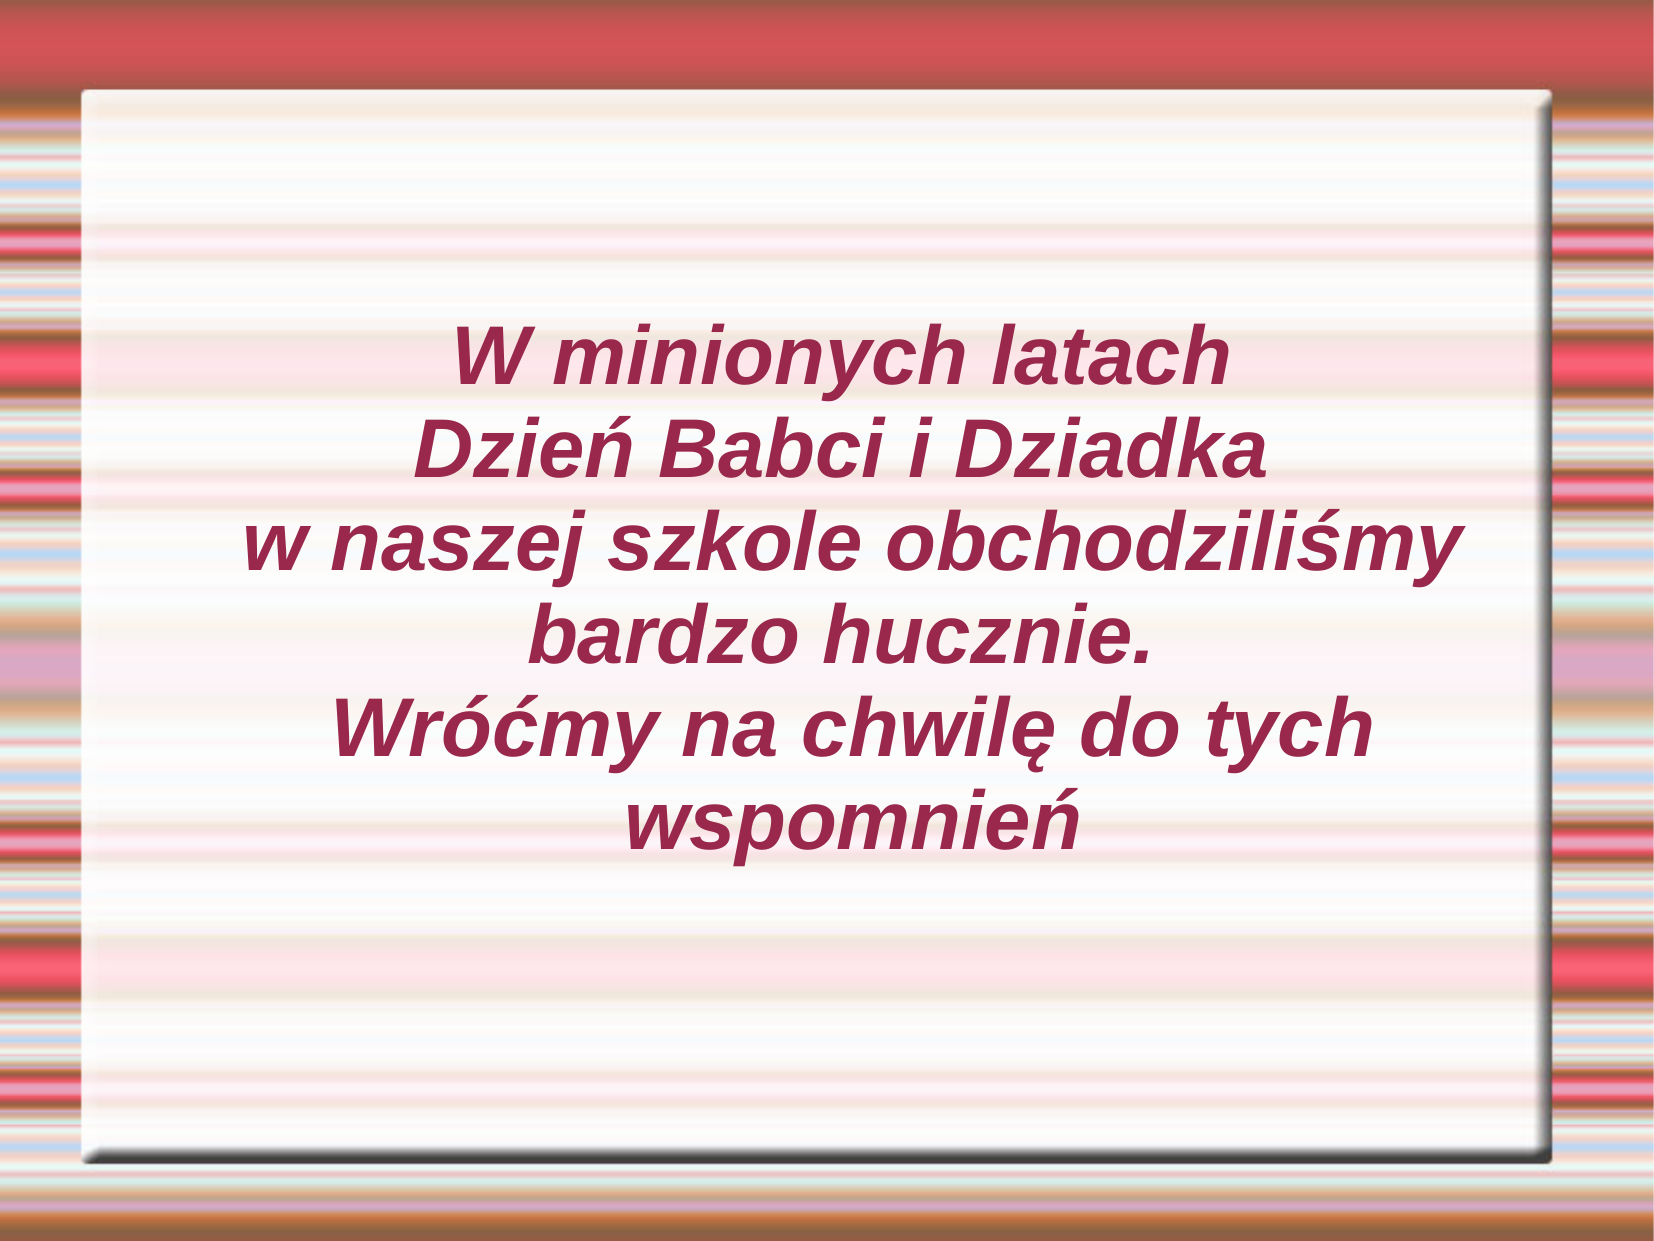

# W minionych latach Dzień Babci i Dziadka w naszej szkole obchodziliśmy bardzo hucznie. Wróćmy na chwilę do tych wspomnień